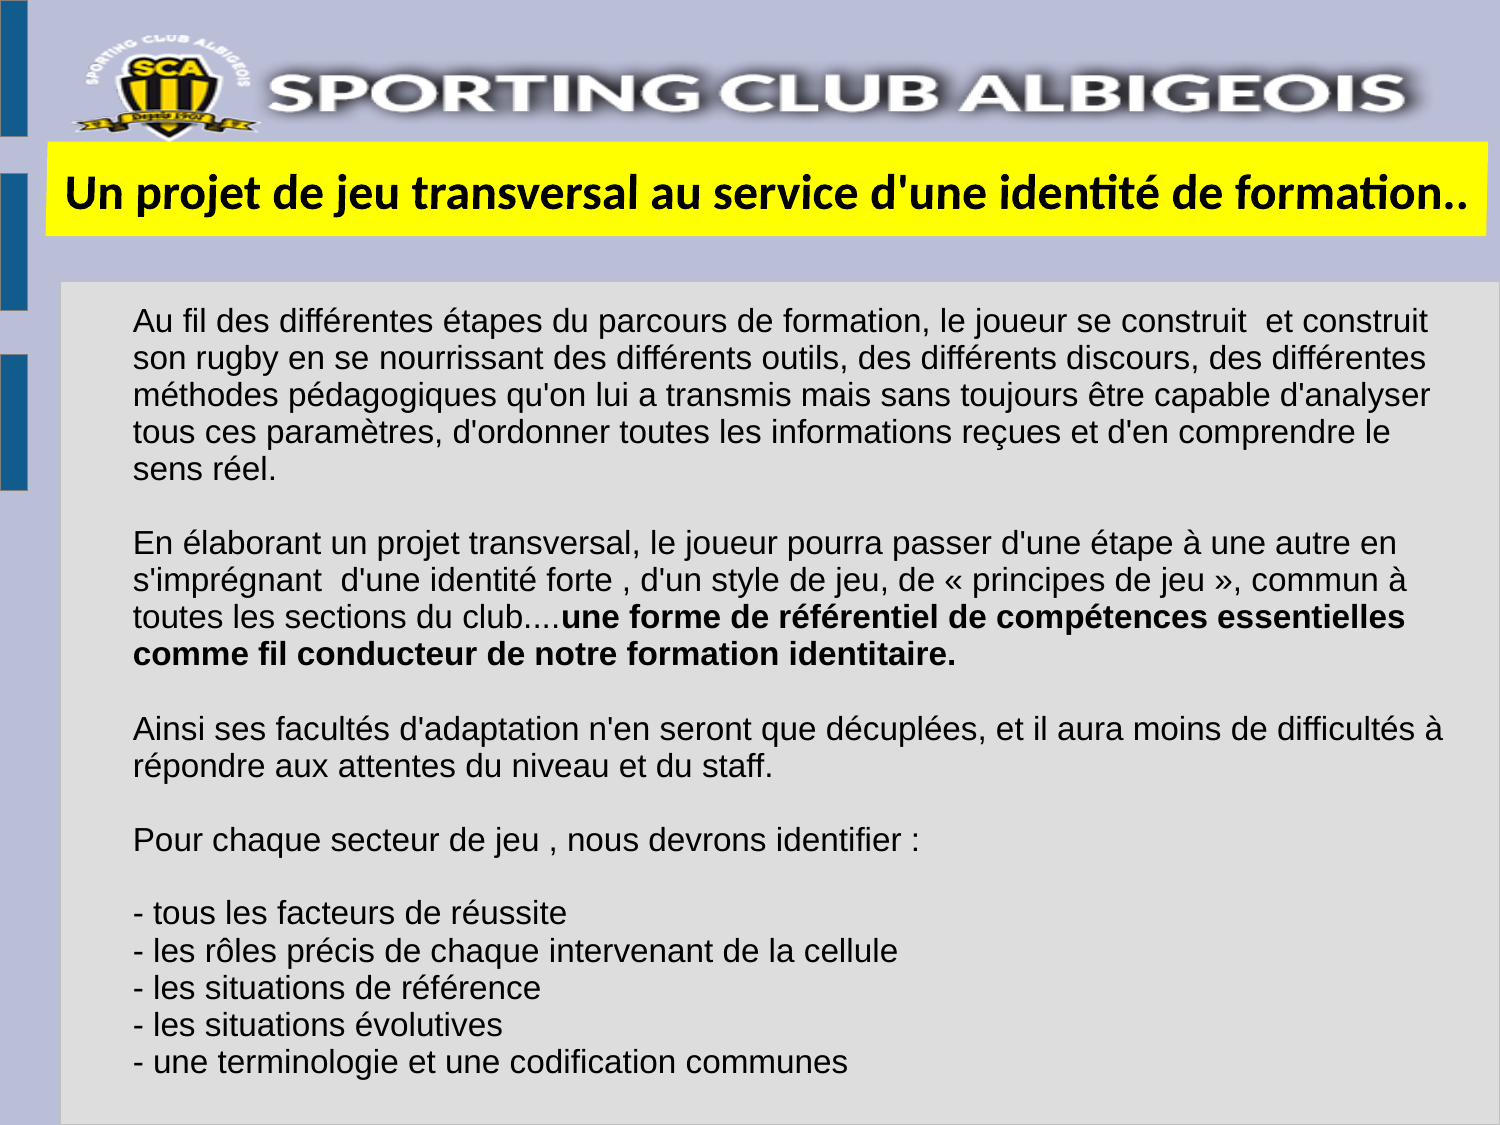

Un projet de jeu transversal au service d'une identité de formation..
Au fil des différentes étapes du parcours de formation, le joueur se construit et construit son rugby en se nourrissant des différents outils, des différents discours, des différentes méthodes pédagogiques qu'on lui a transmis mais sans toujours être capable d'analyser tous ces paramètres, d'ordonner toutes les informations reçues et d'en comprendre le sens réel.
En élaborant un projet transversal, le joueur pourra passer d'une étape à une autre en s'imprégnant d'une identité forte , d'un style de jeu, de « principes de jeu », commun à toutes les sections du club....une forme de référentiel de compétences essentielles comme fil conducteur de notre formation identitaire.
Ainsi ses facultés d'adaptation n'en seront que décuplées, et il aura moins de difficultés à répondre aux attentes du niveau et du staff.
Pour chaque secteur de jeu , nous devrons identifier :
- tous les facteurs de réussite
- les rôles précis de chaque intervenant de la cellule
- les situations de référence
- les situations évolutives
- une terminologie et une codification communes